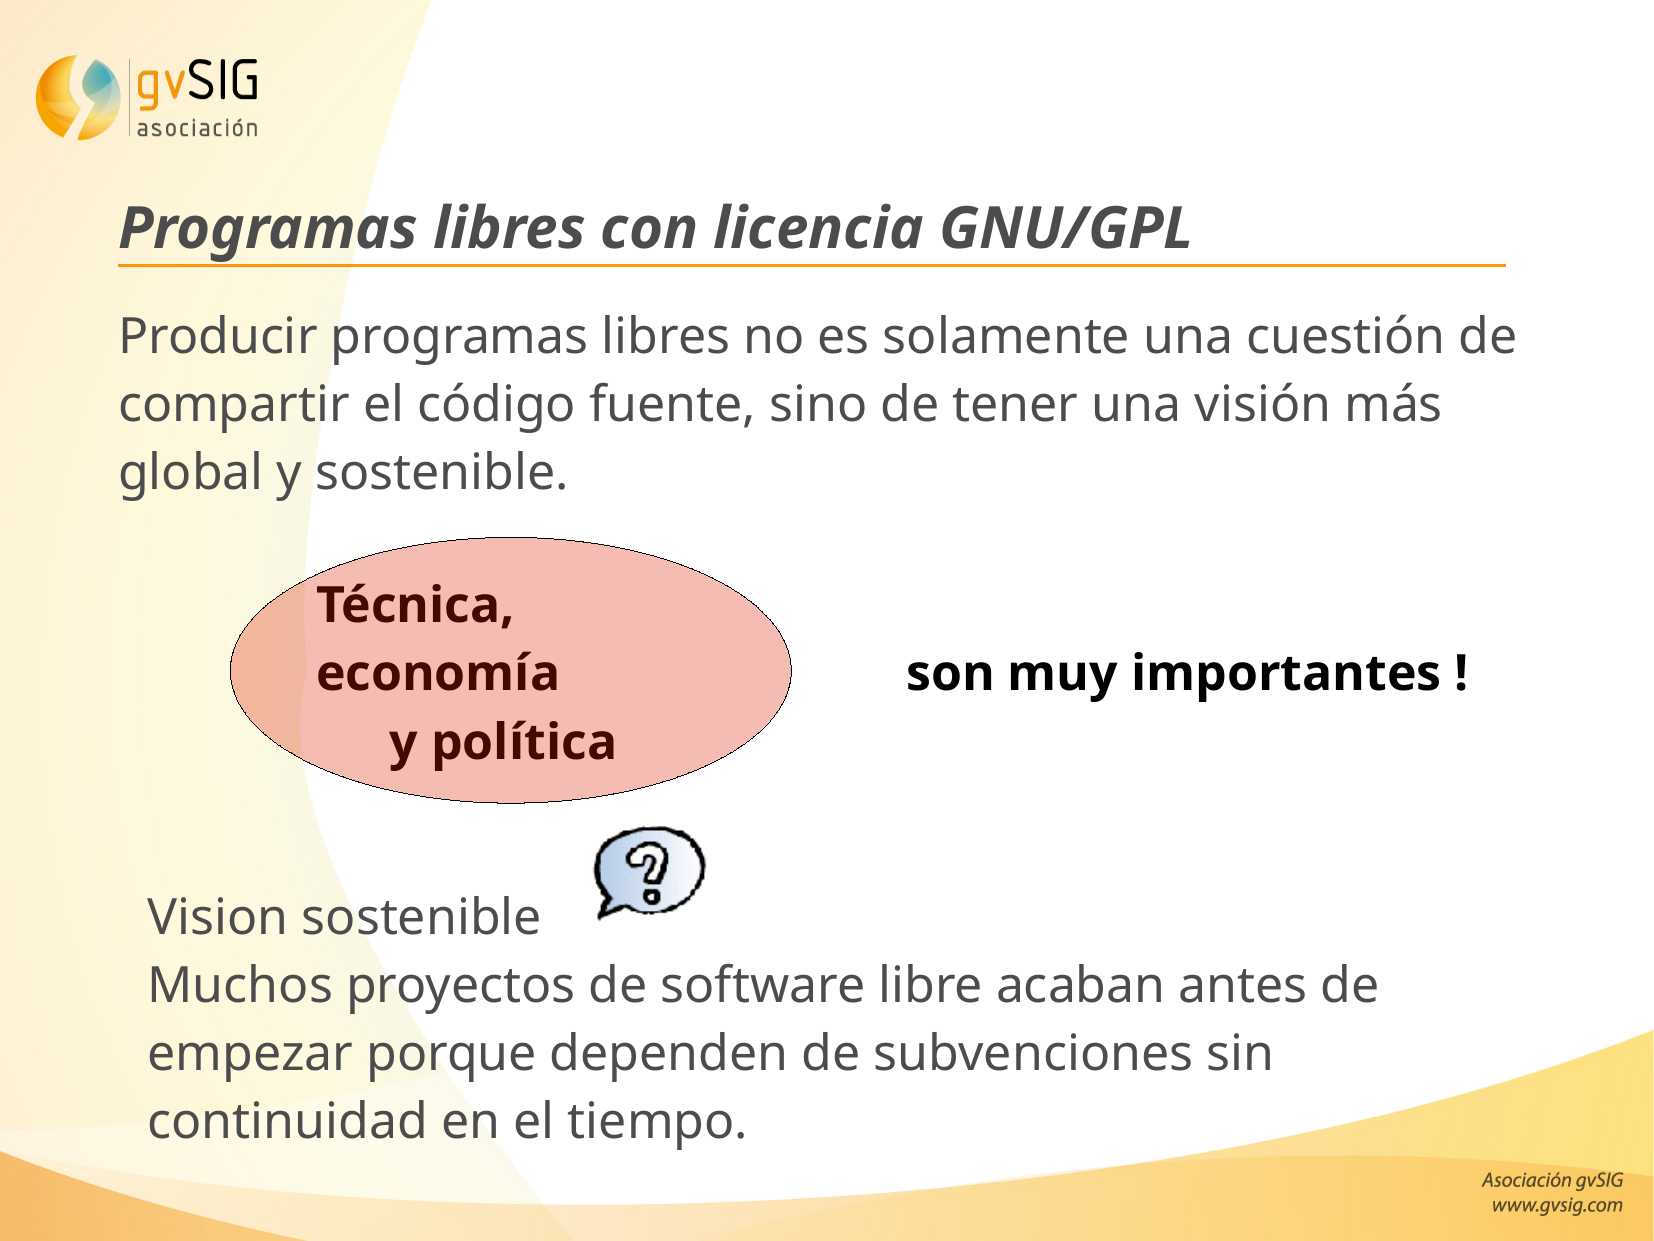

Programas libres con licencia GNU/GPL
Producir programas libres no es solamente una cuestión de compartir el código fuente, sino de tener una visión más global y sostenible.
# Técnica, economía 					son muy importantes ! y política
Vision sostenible
Muchos proyectos de software libre acaban antes de empezar porque dependen de subvenciones sin continuidad en el tiempo.